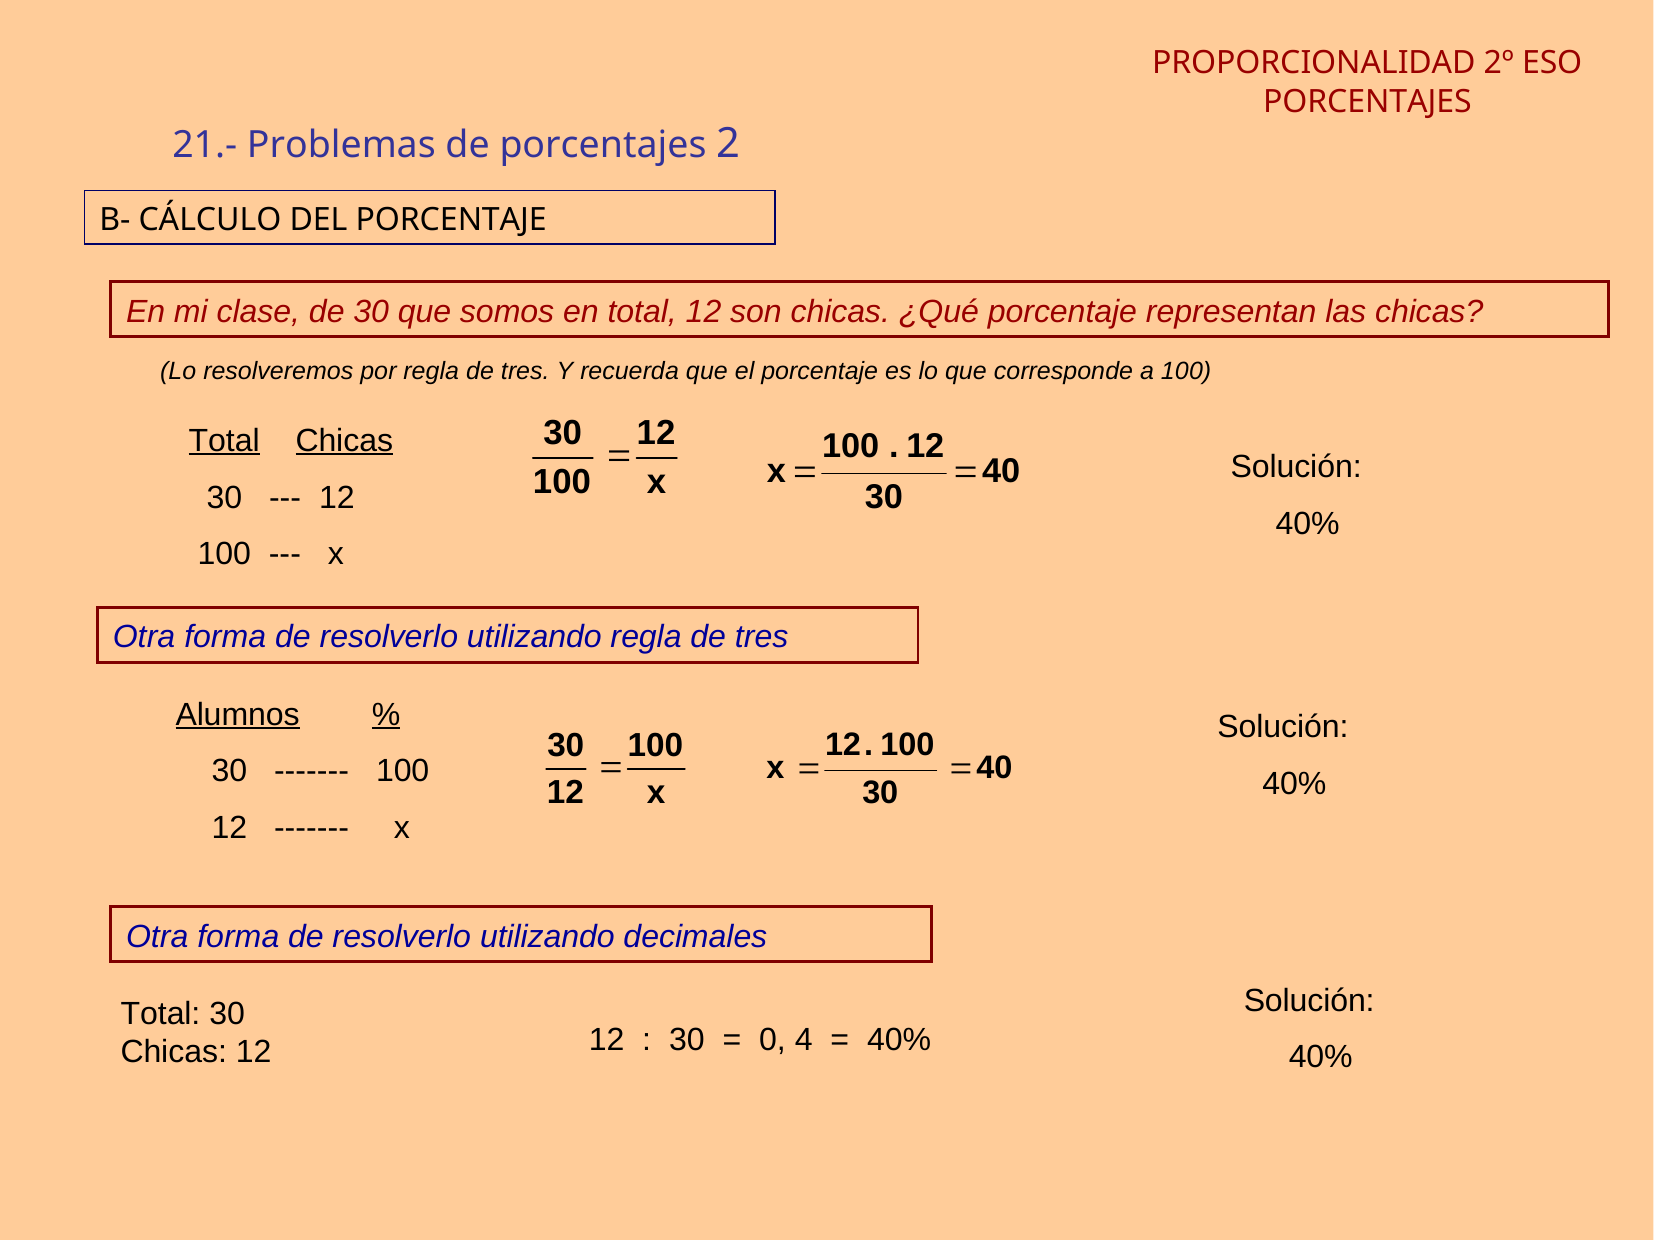

PROPORCIONALIDAD 2º ESO
PORCENTAJES
21.- Problemas de porcentajes 2
B- CÁLCULO DEL PORCENTAJE
En mi clase, de 30 que somos en total, 12 son chicas. ¿Qué porcentaje representan las chicas?
(Lo resolveremos por regla de tres. Y recuerda que el porcentaje es lo que corresponde a 100)
Total Chicas
 30 --- 12
 100 --- x
Solución:
 40%
Otra forma de resolverlo utilizando regla de tres
Alumnos %
 30 ------- 100
 12 ------- x
Solución:
 40%
Otra forma de resolverlo utilizando decimales
Solución:
 40%
Total: 30
Chicas: 12
12 : 30 = 0, 4 = 40%